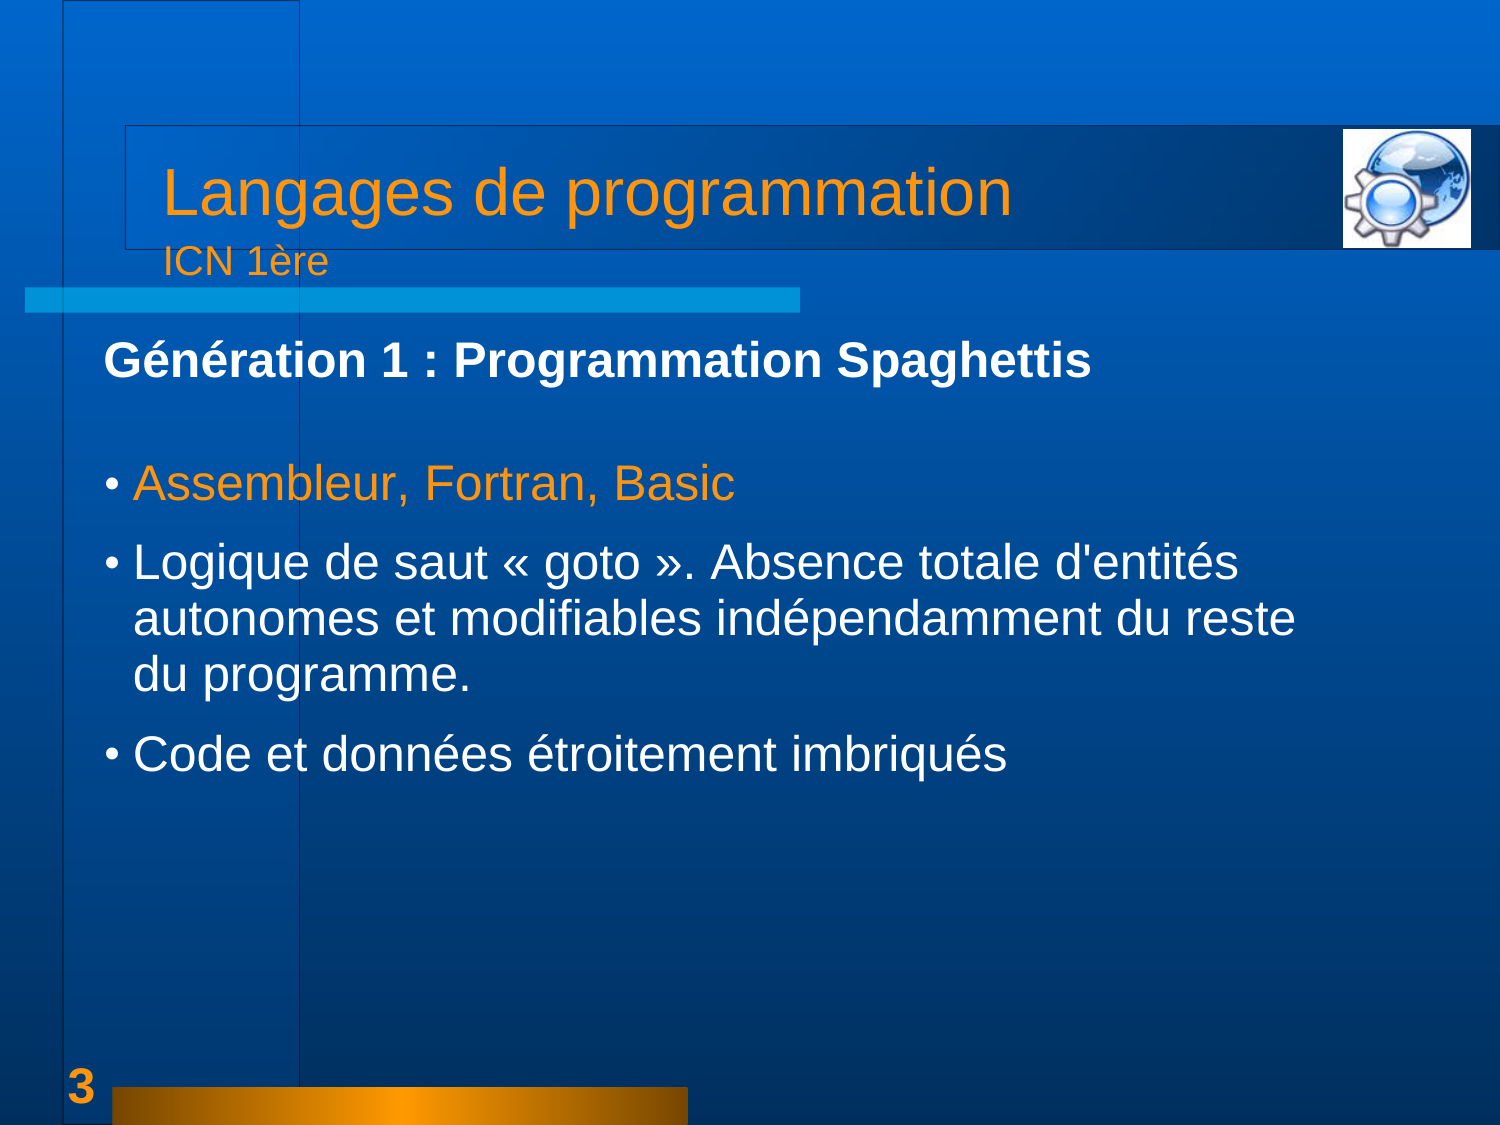

Génération 1 : Programmation Spaghettis
Assembleur, Fortran, Basic
Logique de saut « goto ». Absence totale d'entités autonomes et modifiables indépendamment du reste du programme.
Code et données étroitement imbriqués